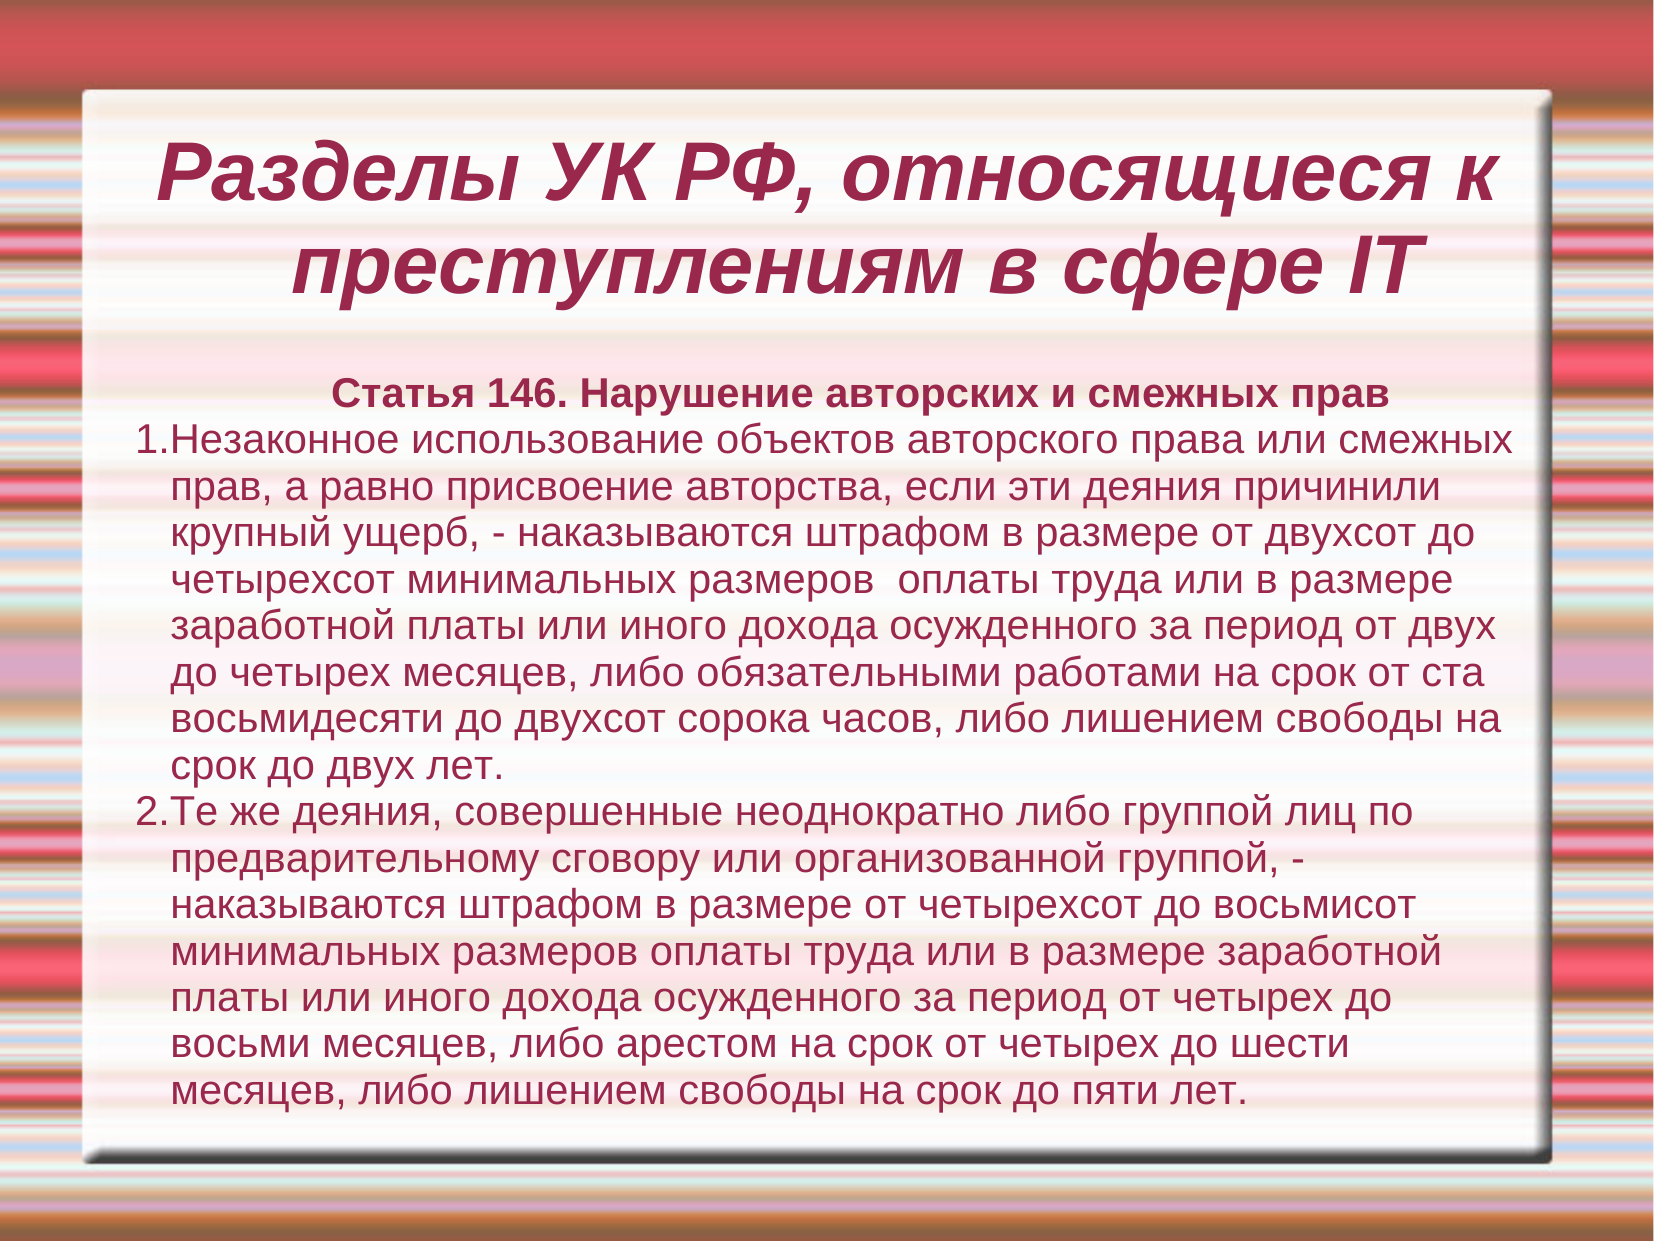

# Разделы УК РФ, относящиеся к преступлениям в сфере IT
Статья 146. Нарушение авторских и смежных прав
1.Незаконное использование объектов авторского права или смежных прав, а равно присвоение авторства, если эти деяния причинили крупный ущерб, - наказываются штрафом в размере от двухсот до четырехсот минимальных размеров оплаты труда или в размере заработной платы или иного дохода осужденного за период от двух до четырех месяцев, либо обязательными работами на срок от ста восьмидесяти до двухсот сорока часов, либо лишением свободы на срок до двух лет.
2.Те же деяния, совершенные неоднократно либо группой лиц по предварительному сговору или организованной группой, - наказываются штрафом в размере от четырехсот до восьмисот минимальных размеров оплаты труда или в размере заработной платы или иного дохода осужденного за период от четырех до восьми месяцев, либо арестом на срок от четырех до шести месяцев, либо лишением свободы на срок до пяти лет.